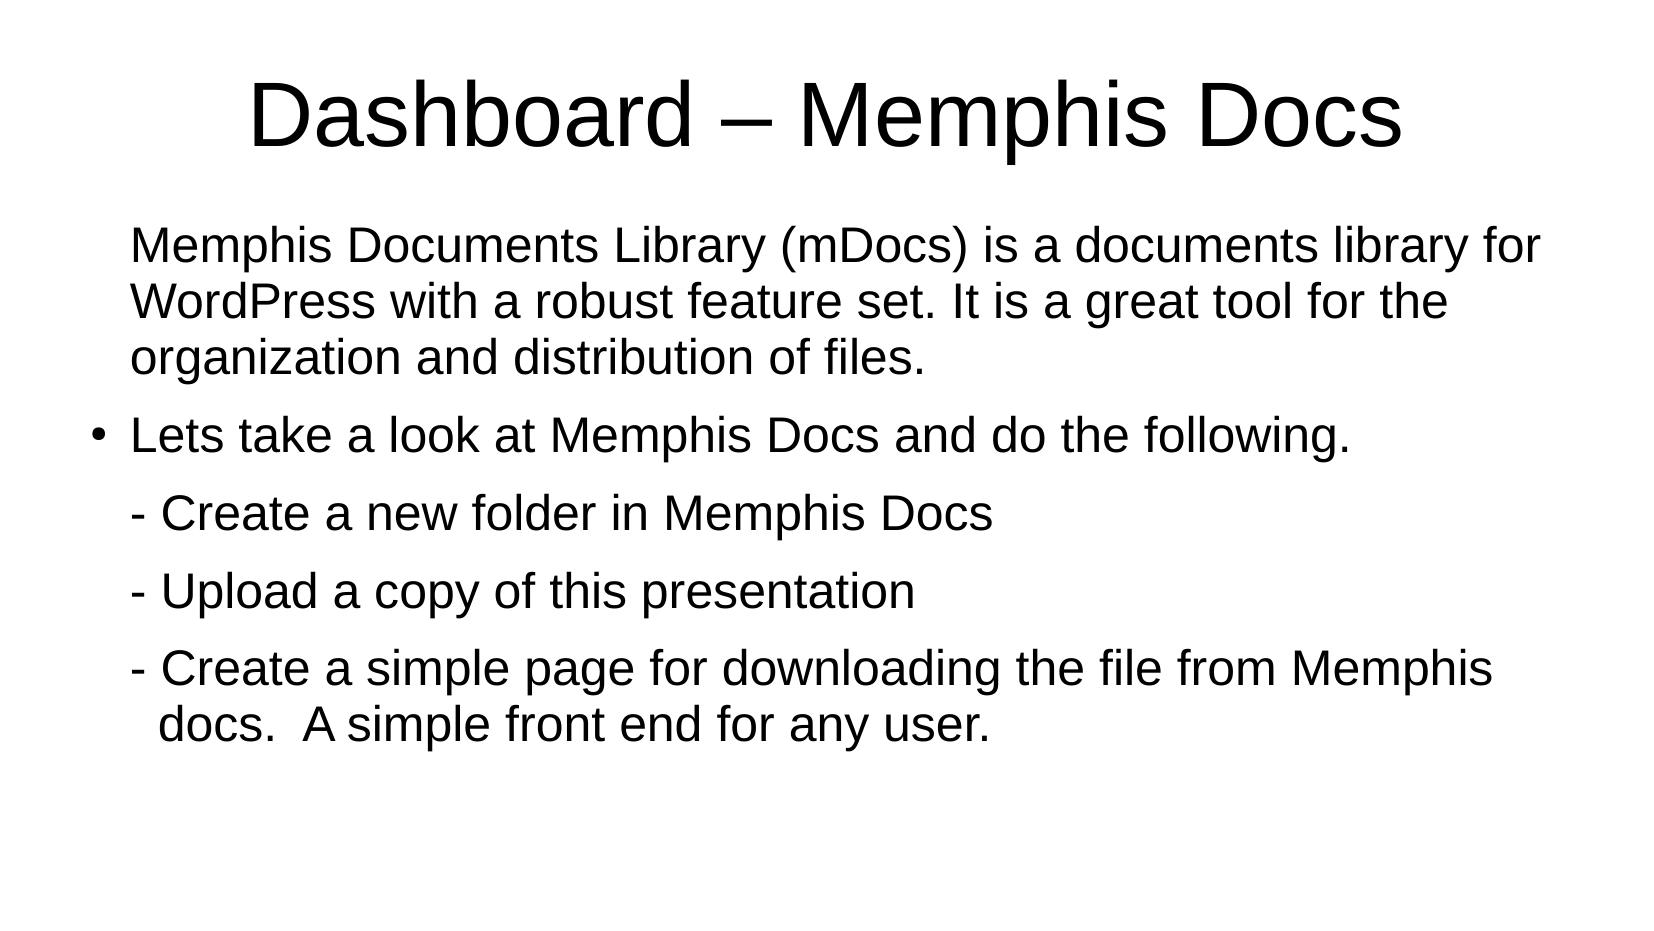

# Dashboard – Memphis Docs
Memphis Documents Library (mDocs) is a documents library for WordPress with a robust feature set. It is a great tool for the organization and distribution of files.
Lets take a look at Memphis Docs and do the following.
- Create a new folder in Memphis Docs
- Upload a copy of this presentation
- Create a simple page for downloading the file from Memphis docs. A simple front end for any user.